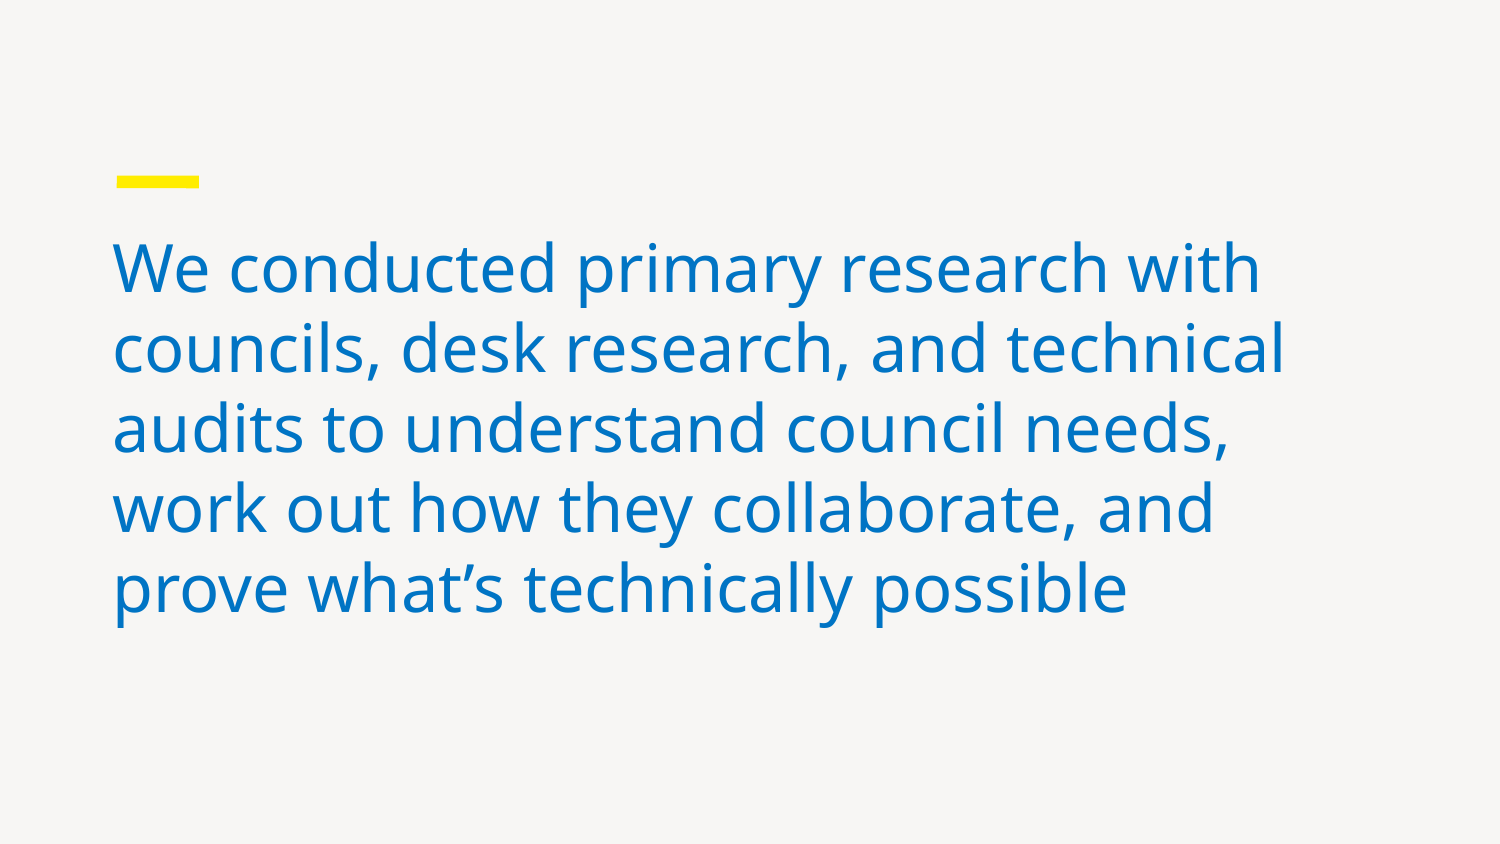

# We conducted primary research with councils, desk research, and technical audits to understand council needs, work out how they collaborate, and prove what’s technically possible